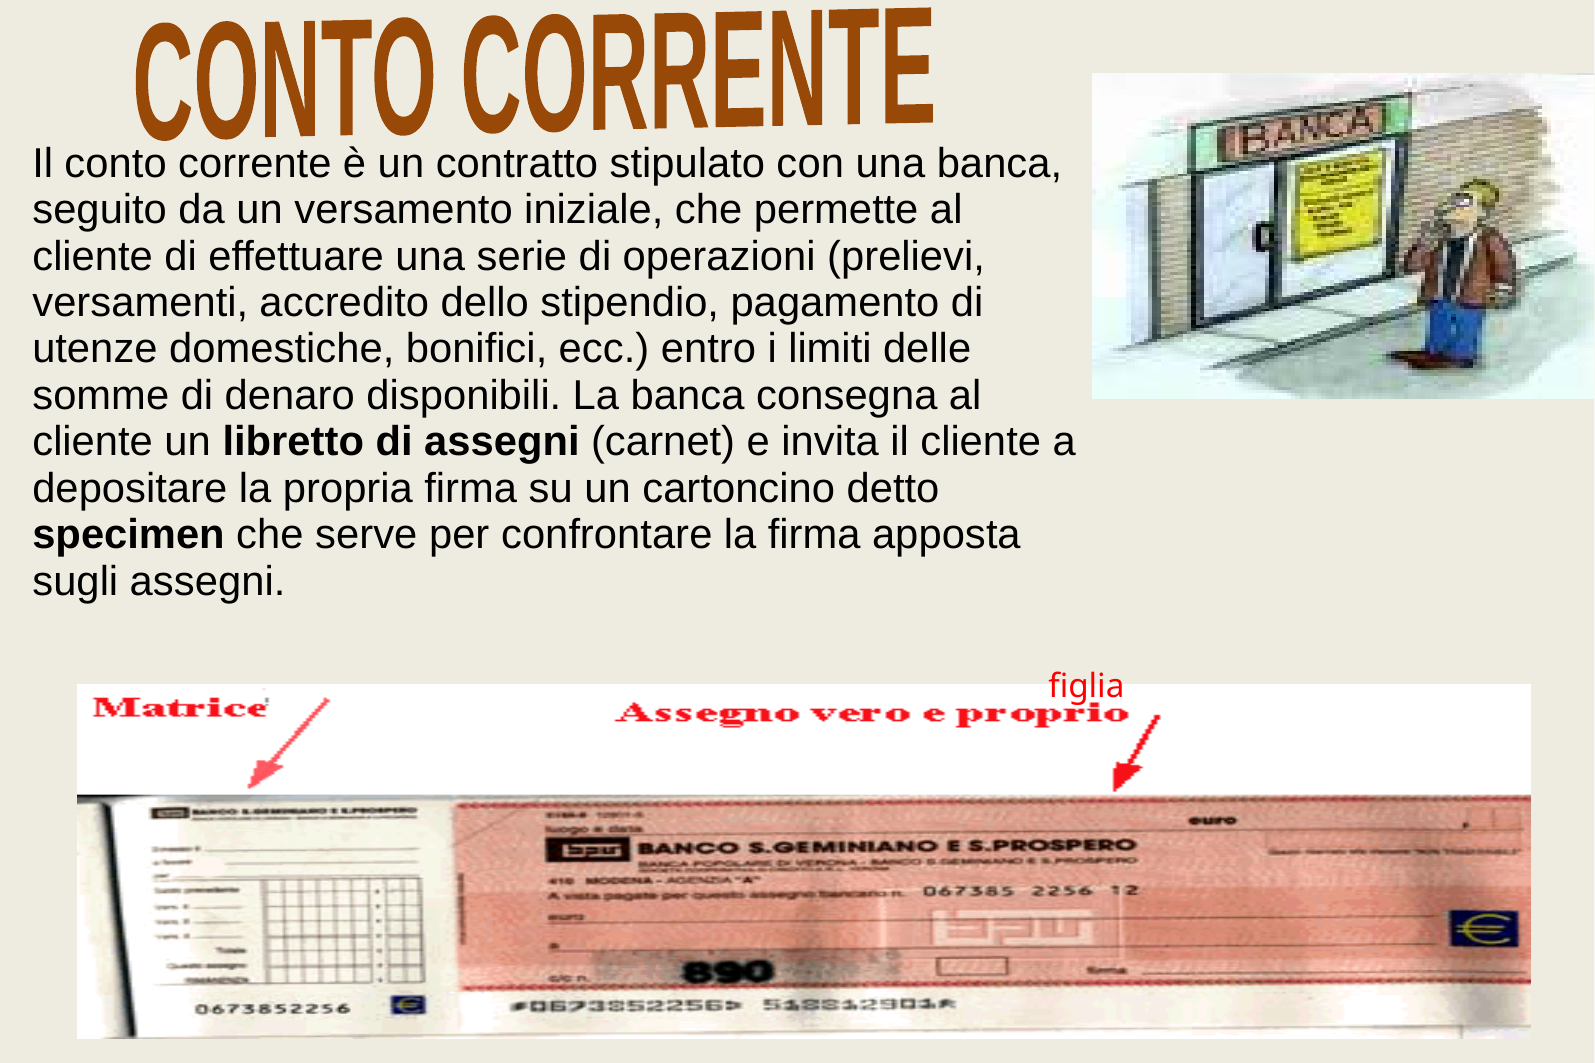

CONTO CORRENTE
Il conto corrente è un contratto stipulato con una banca, seguito da un versamento iniziale, che permette al cliente di effettuare una serie di operazioni (prelievi, versamenti, accredito dello stipendio, pagamento di utenze domestiche, bonifici, ecc.) entro i limiti delle somme di denaro disponibili. La banca consegna al cliente un libretto di assegni (carnet) e invita il cliente a depositare la propria firma su un cartoncino detto specimen che serve per confrontare la firma apposta sugli assegni.
figlia